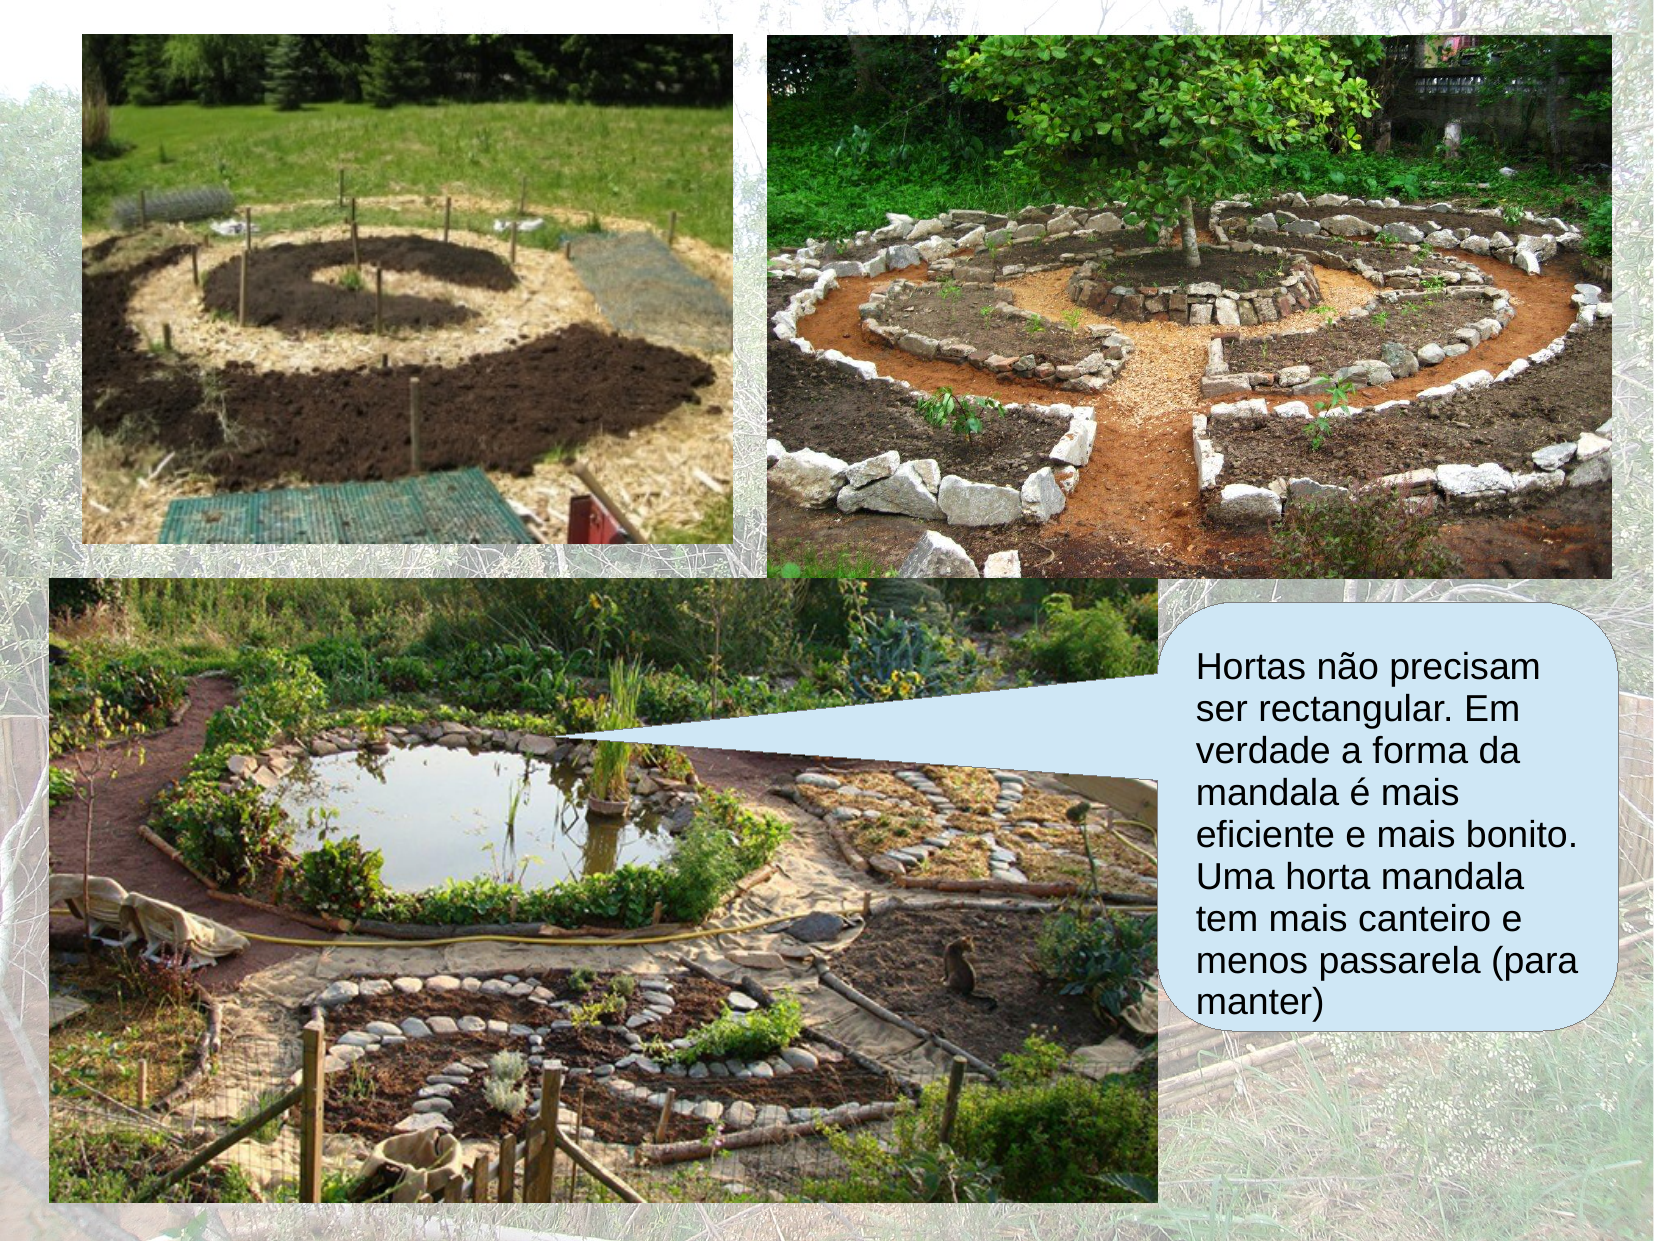

#
Hortas não precisam ser rectangular. Em verdade a forma da mandala é mais eficiente e mais bonito.
Uma horta mandala tem mais canteiro e menos passarela (para manter)